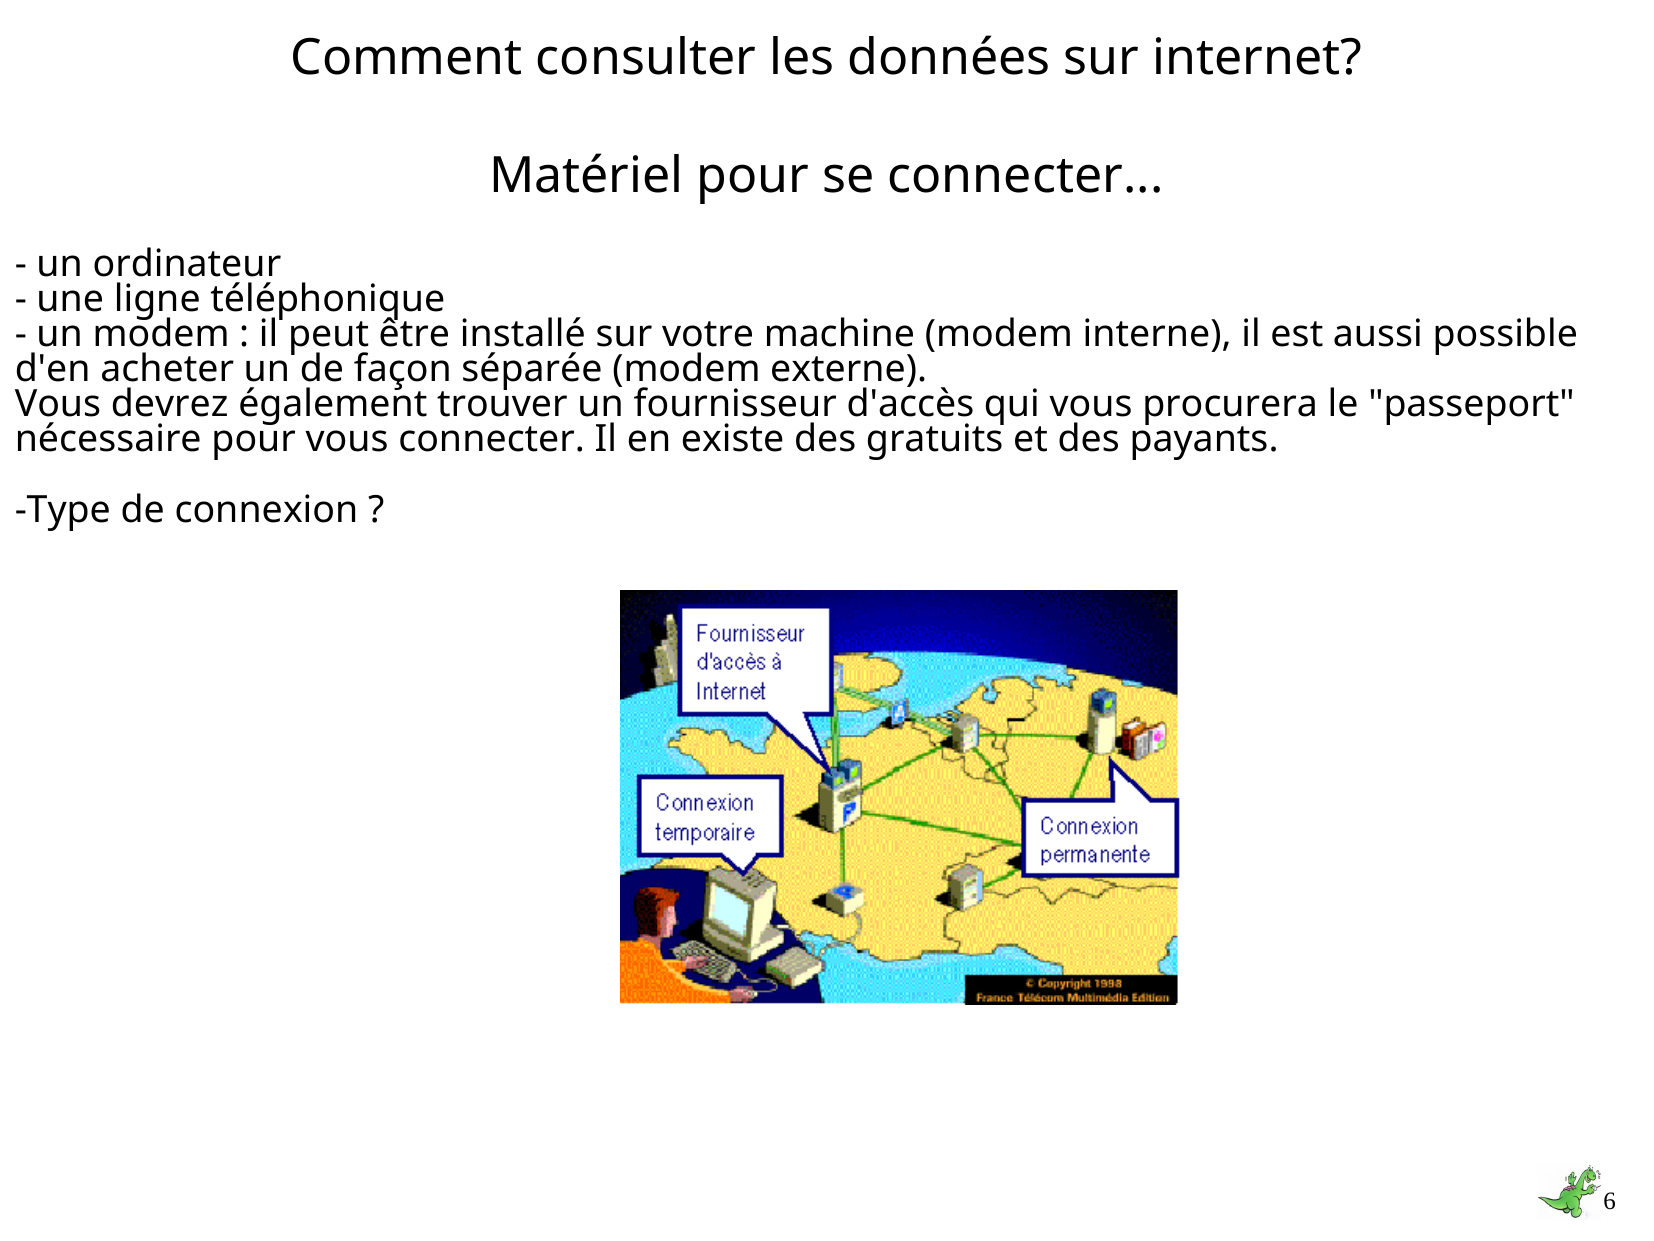

Comment consulter les données sur internet?
Matériel pour se connecter...
- un ordinateur
- une ligne téléphonique
- un modem : il peut être installé sur votre machine (modem interne), il est aussi possible d'en acheter un de façon séparée (modem externe).
Vous devrez également trouver un fournisseur d'accès qui vous procurera le "passeport" nécessaire pour vous connecter. Il en existe des gratuits et des payants.
-Type de connexion ?
6